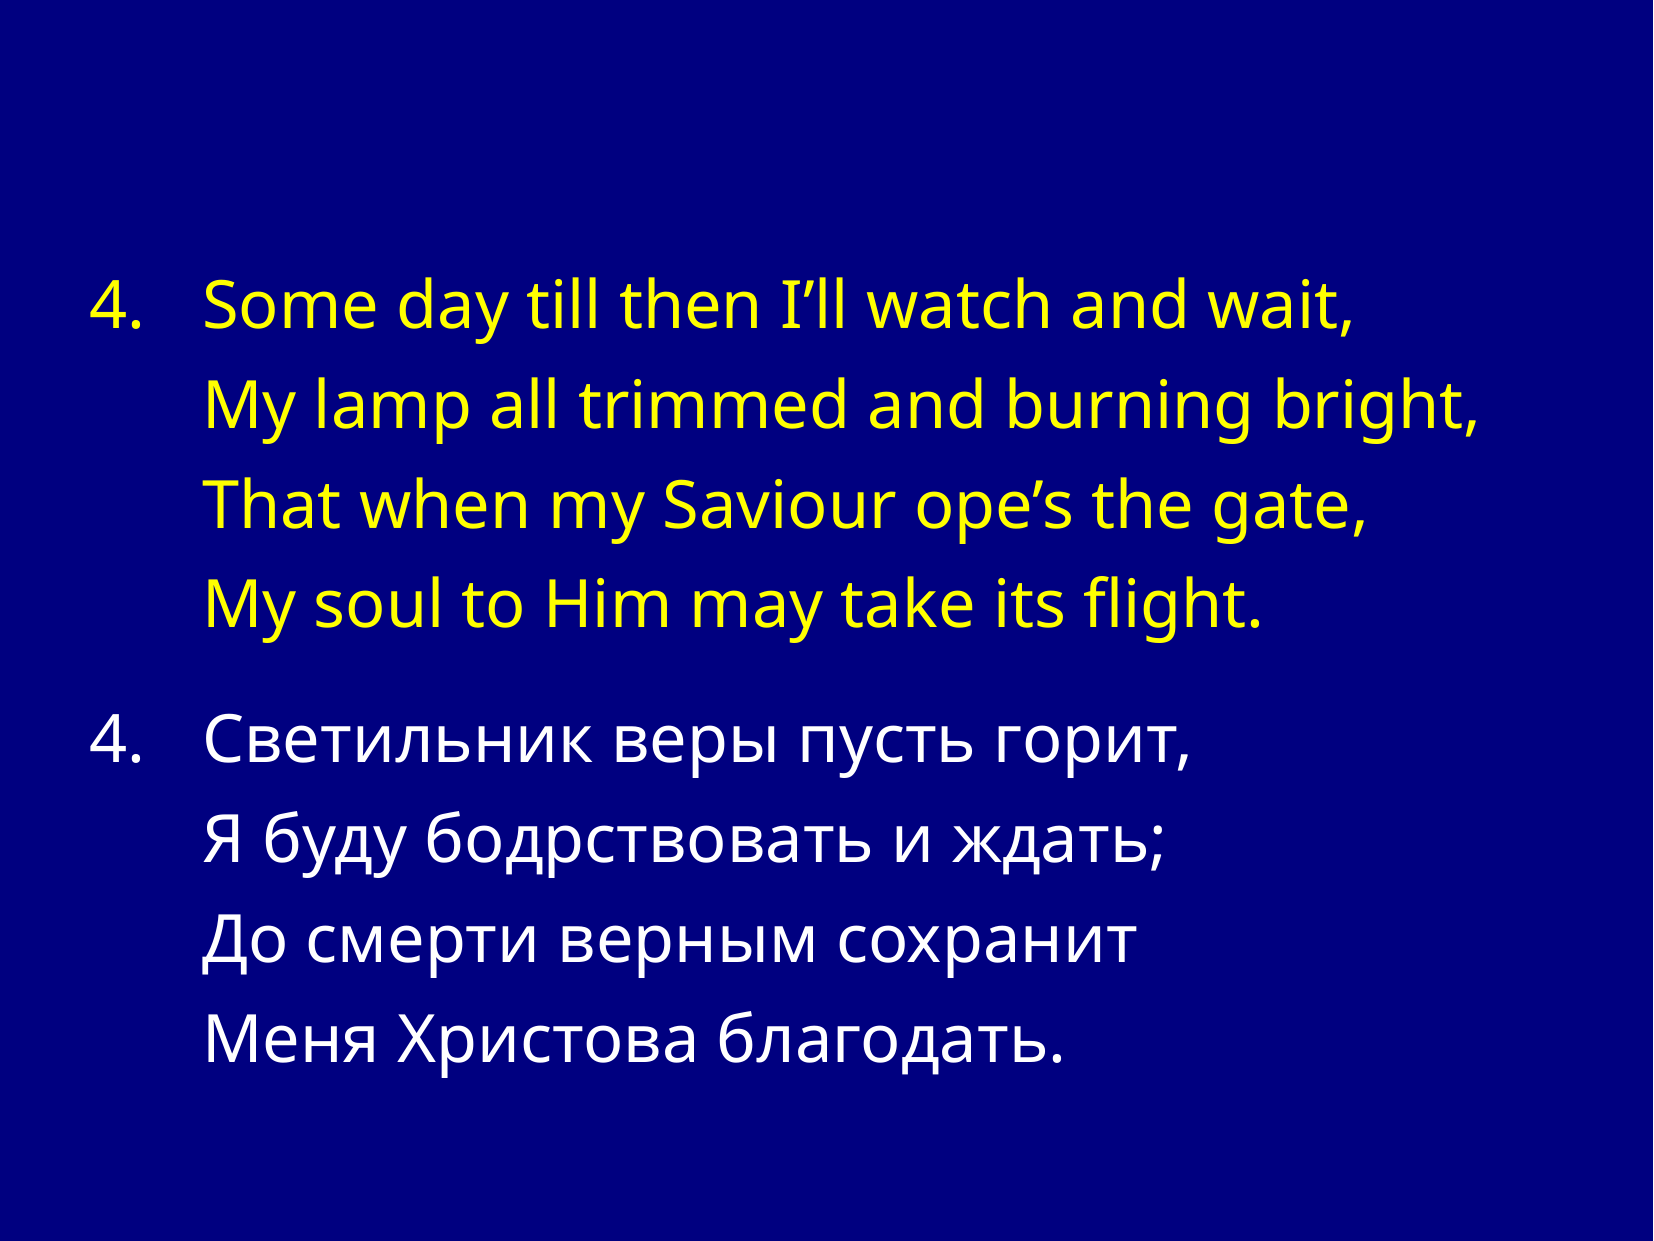

4.	Some day till then I’ll watch and wait,
	My lamp all trimmed and burning bright,
	That when my Saviour ope’s the gate,
	My soul to Him may take its flight.
4.	Светильник веры пусть горит,
	Я буду бодрствовать и ждать;
	До смерти верным сохранит
	Меня Христова благодать.